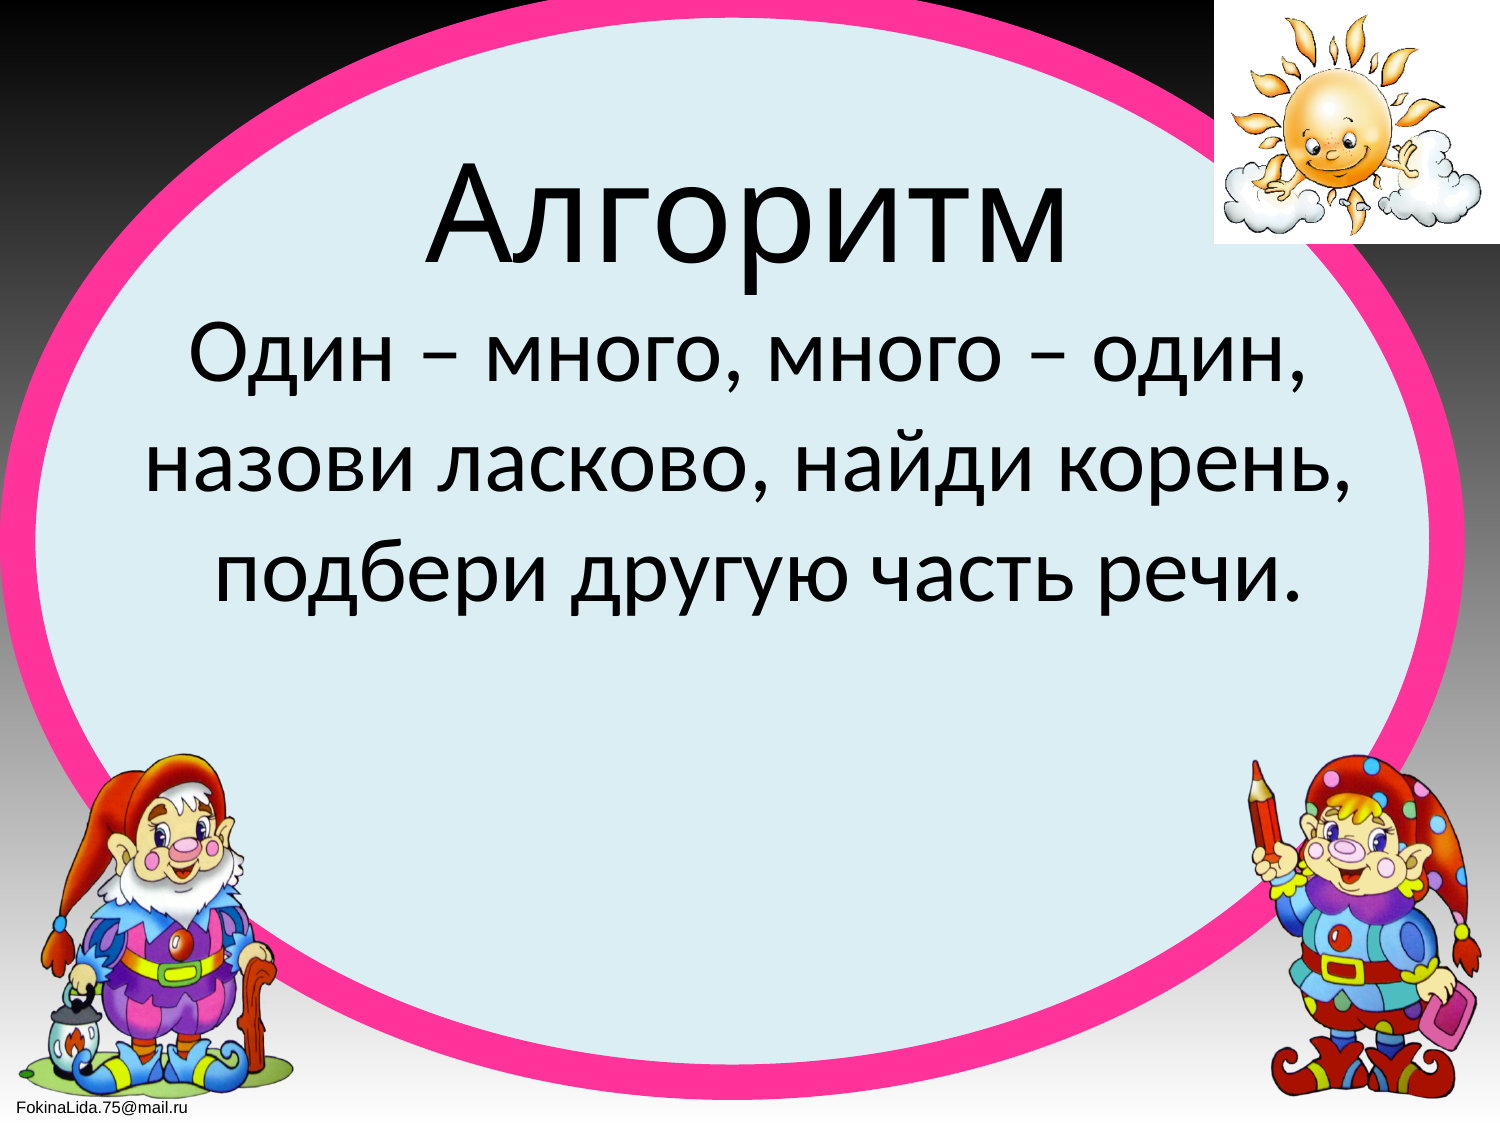

# Алгоритм Один – много, много – один, назови ласково, найди корень, подбери другую часть речи.